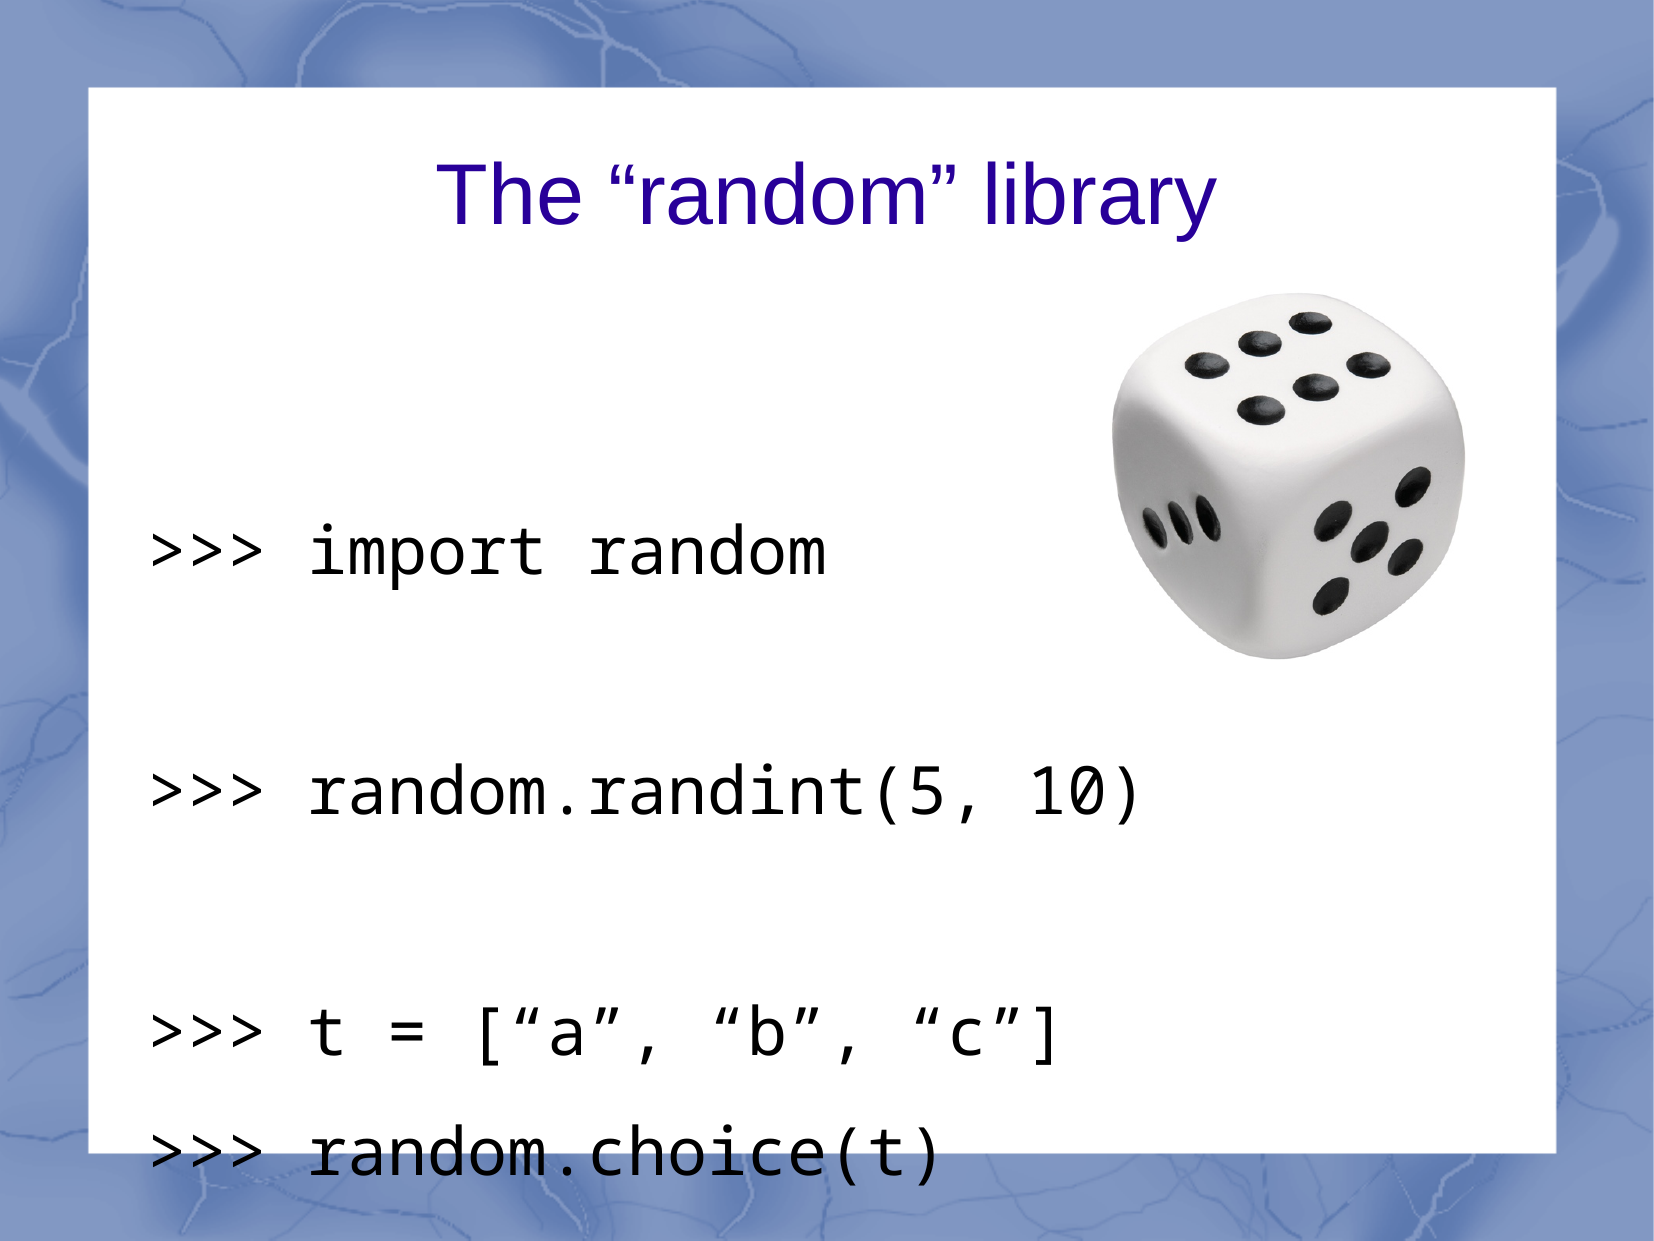

# The “random” library
>>> import random
>>> random.randint(5, 10)
>>> t = [“a”, “b”, “c”]
>>> random.choice(t)